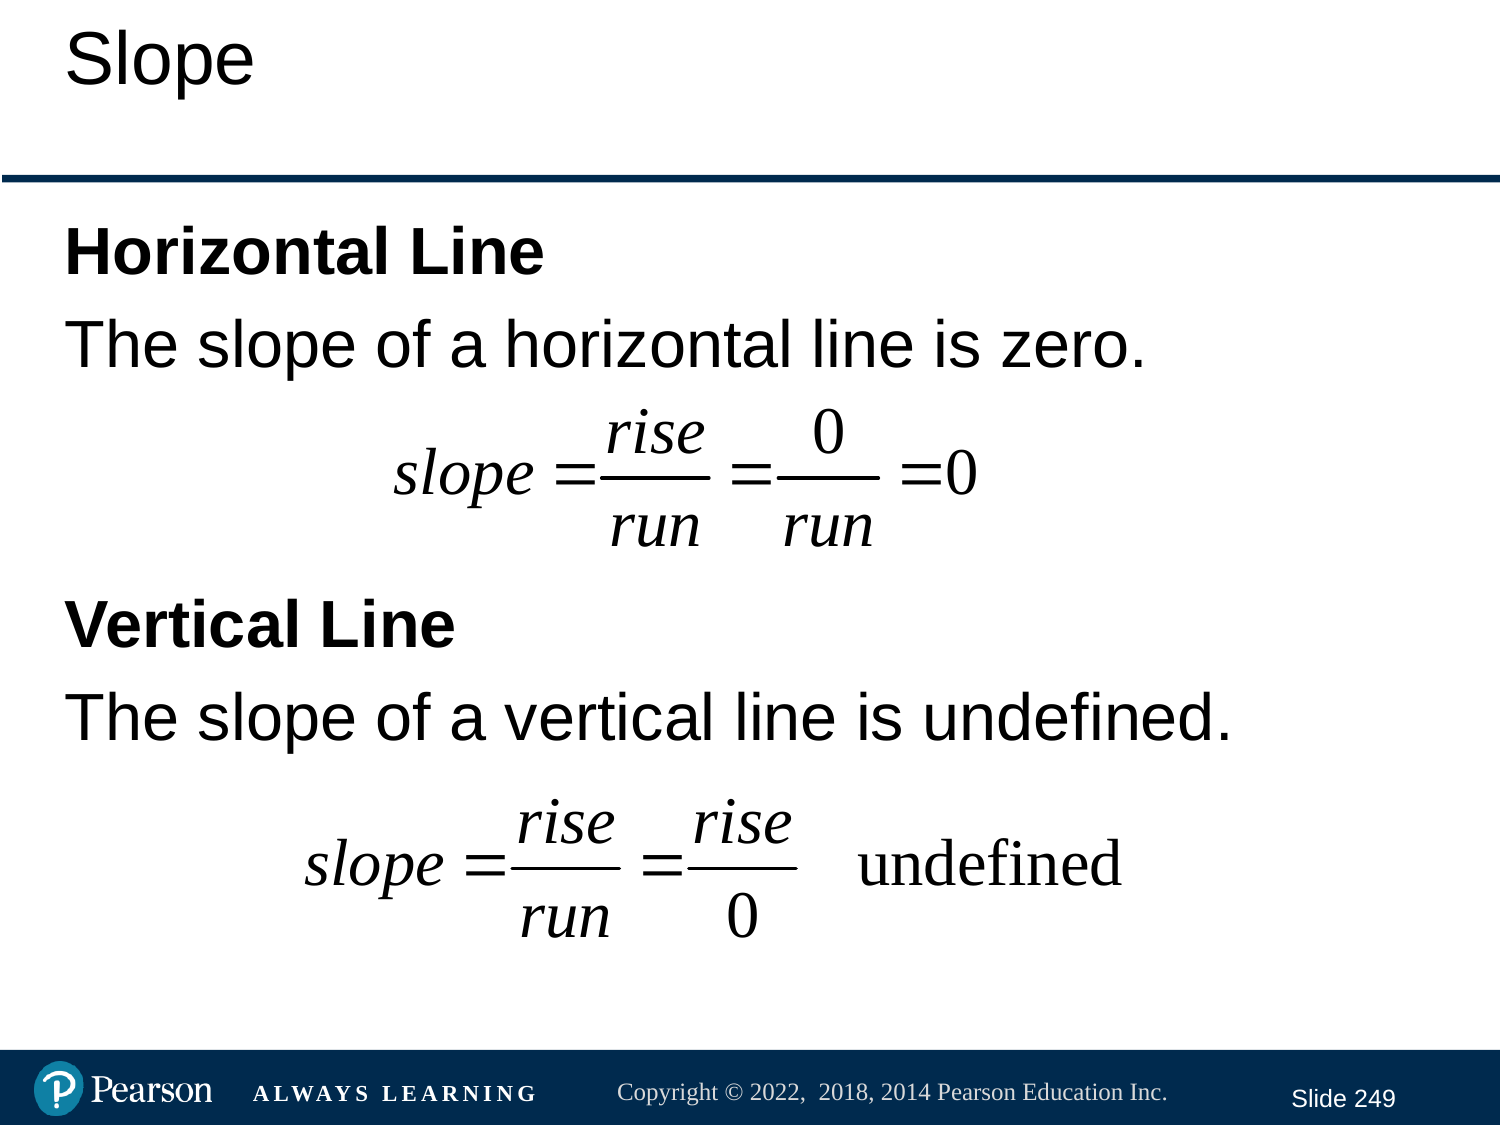

# Slope
Horizontal Line
The slope of a horizontal line is zero.
Vertical Line
The slope of a vertical line is undefined.